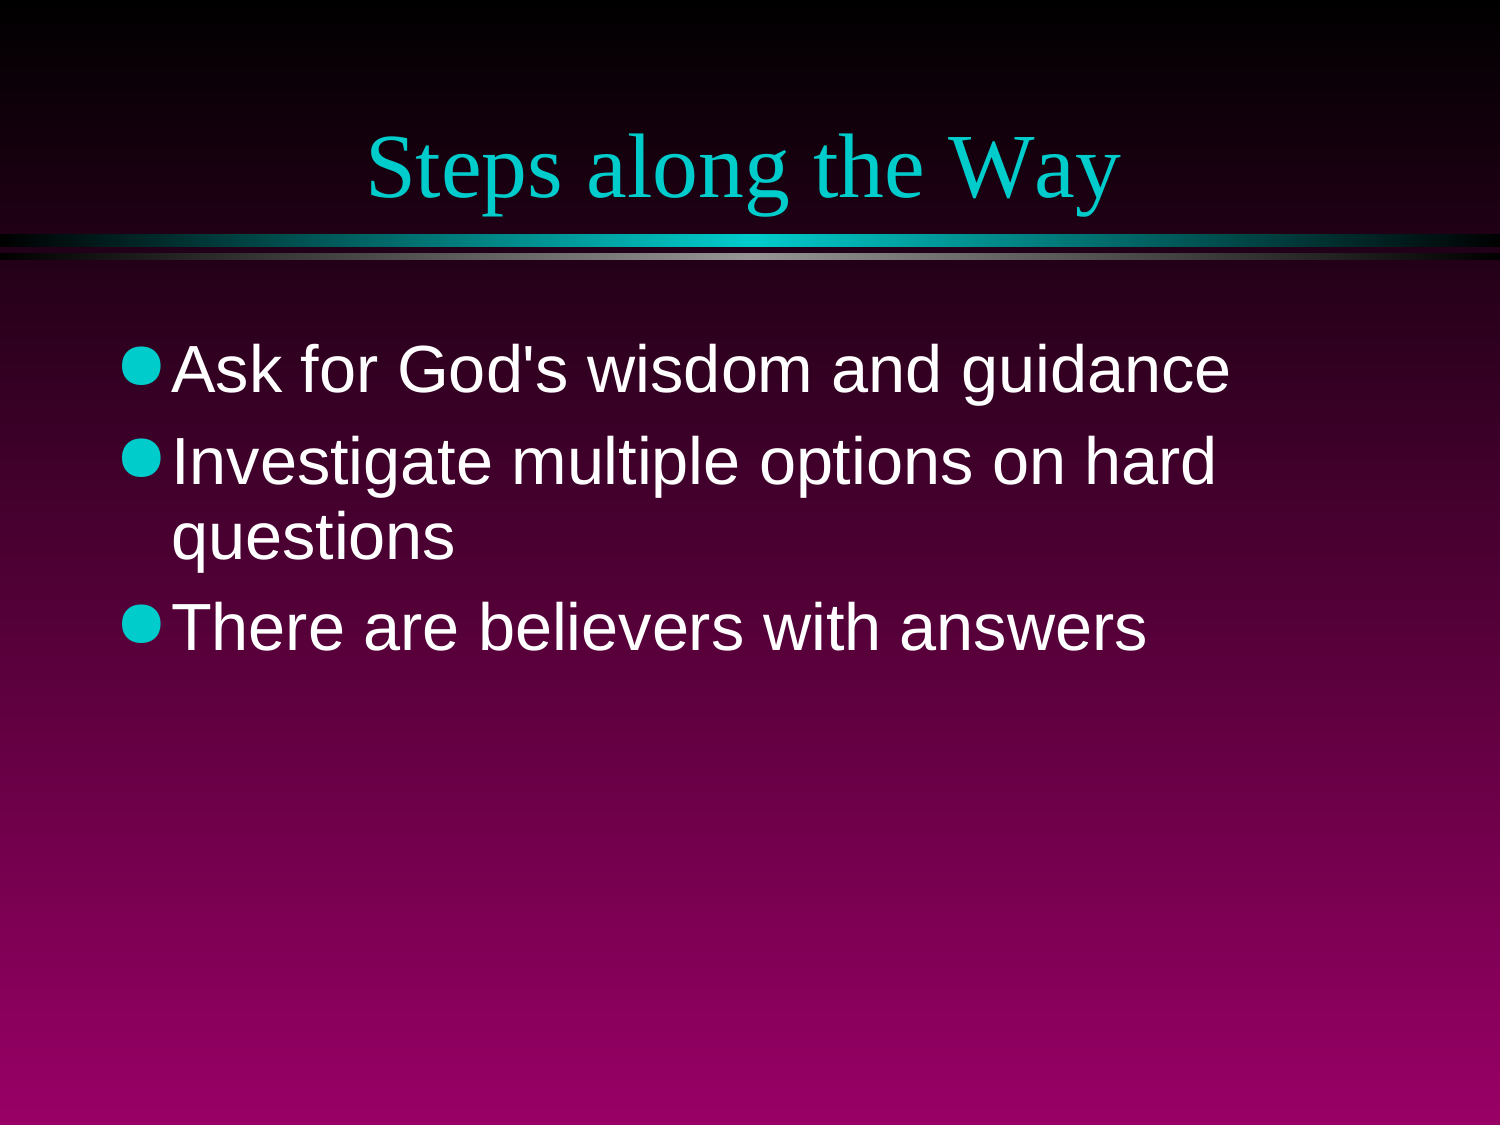

# Steps along the Way
Ask for God's wisdom and guidance
Investigate multiple options on hard questions
There are believers with answers